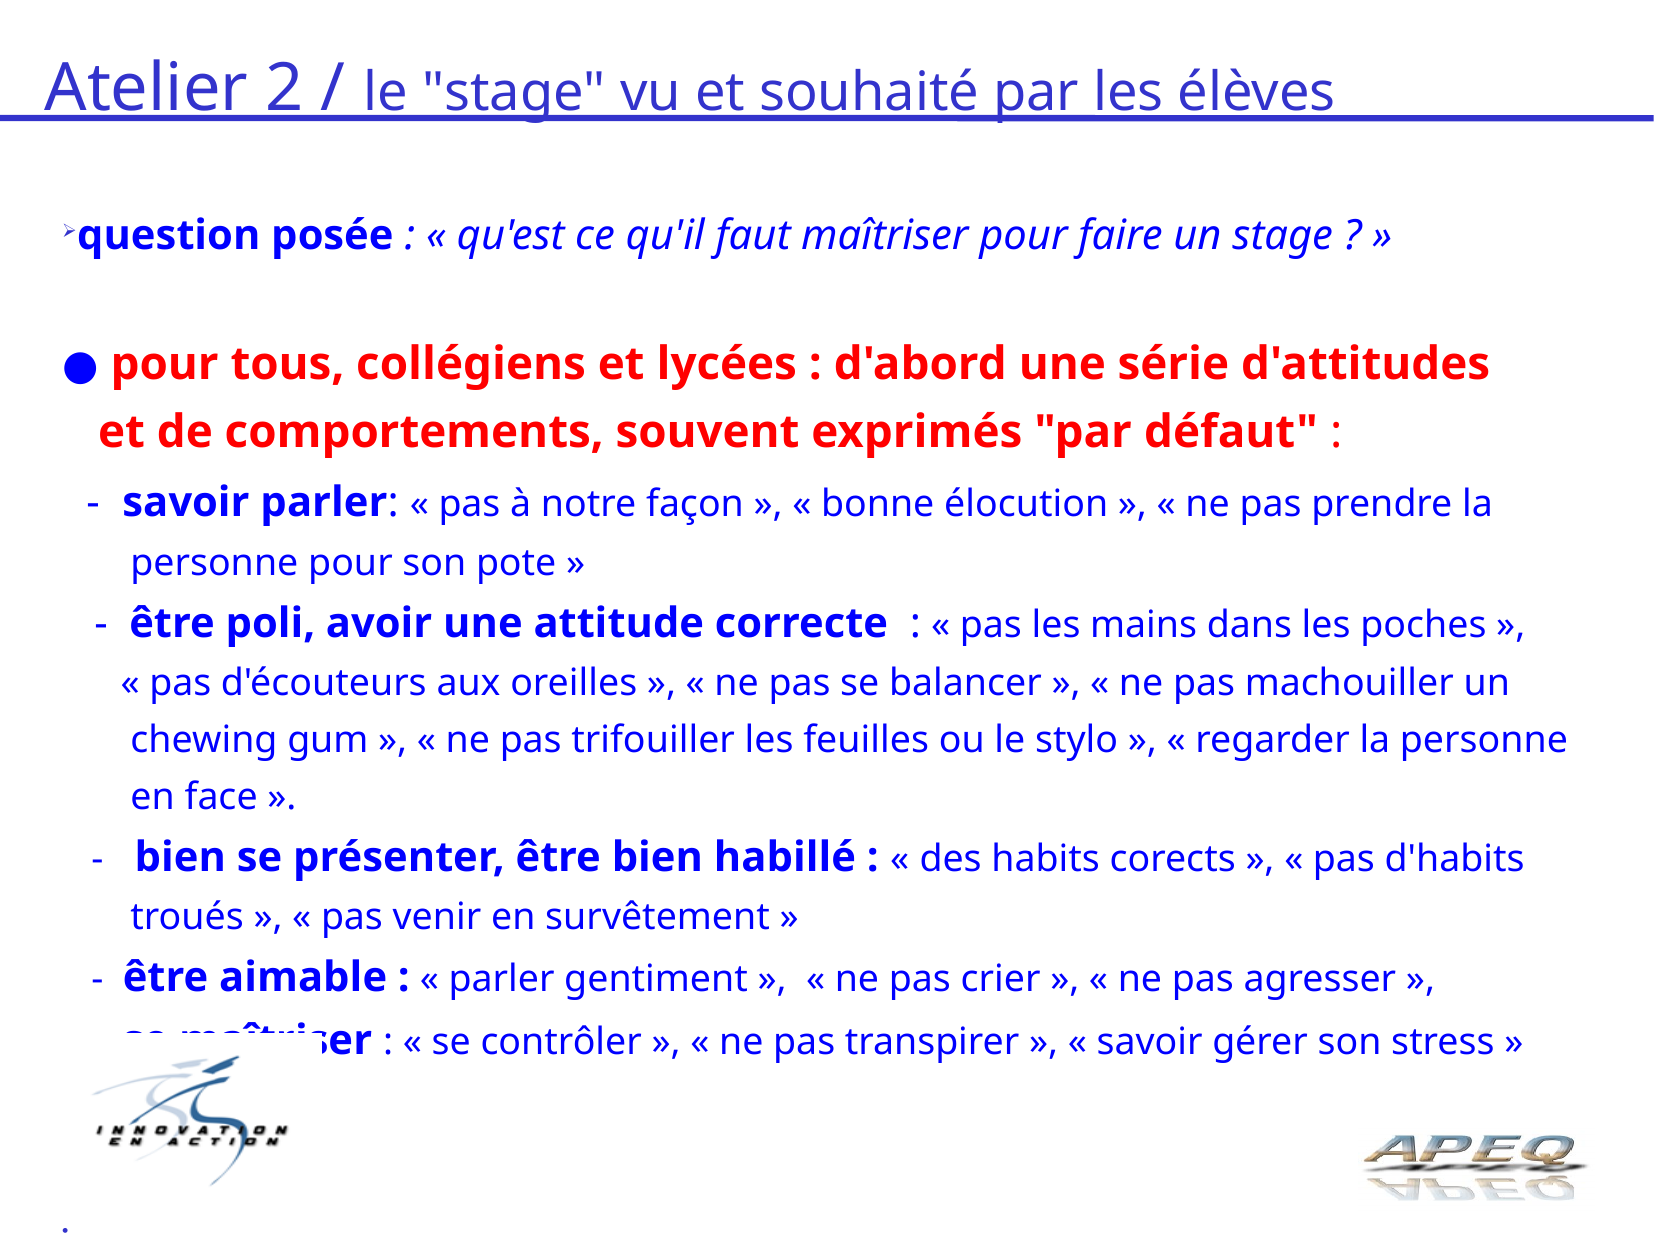

Atelier 2 / le "stage" vu et souhaité par les élèves
question posée : « qu'est ce qu'il faut maîtriser pour faire un stage ? »
● pour tous, collégiens et lycées : d'abord une série d'attitudes
 et de comportements, souvent exprimés "par défaut" :
 - savoir parler: « pas à notre façon », « bonne élocution », « ne pas prendre la
 personne pour son pote »
 - être poli, avoir une attitude correcte : « pas les mains dans les poches »,
 « pas d'écouteurs aux oreilles », « ne pas se balancer », « ne pas machouiller un
 chewing gum », « ne pas trifouiller les feuilles ou le stylo », « regarder la personne
 en face ».
 - bien se présenter, être bien habillé : « des habits corects », « pas d'habits
 troués », « pas venir en survêtement »
 - être aimable : « parler gentiment »,  « ne pas crier », « ne pas agresser »,
 - se maîtriser : « se contrôler », « ne pas transpirer », « savoir gérer son stress »